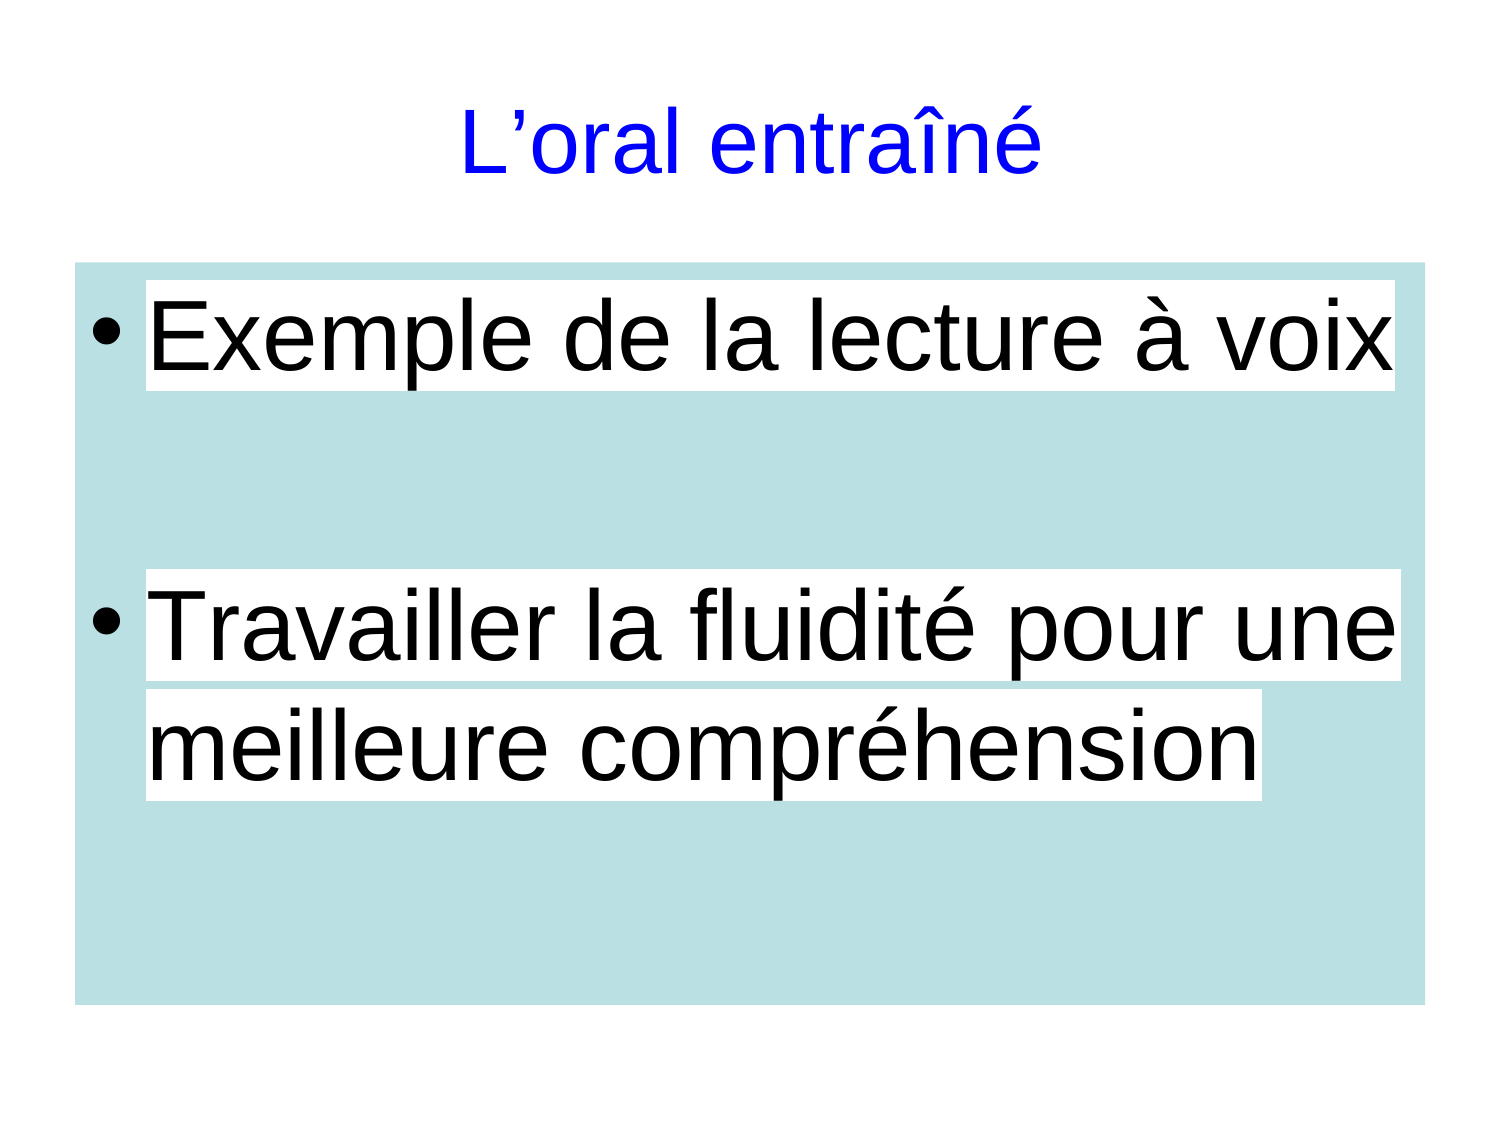

# L’oral entraîné
Exemple de la lecture à voix
Travailler la fluidité pour une meilleure compréhension